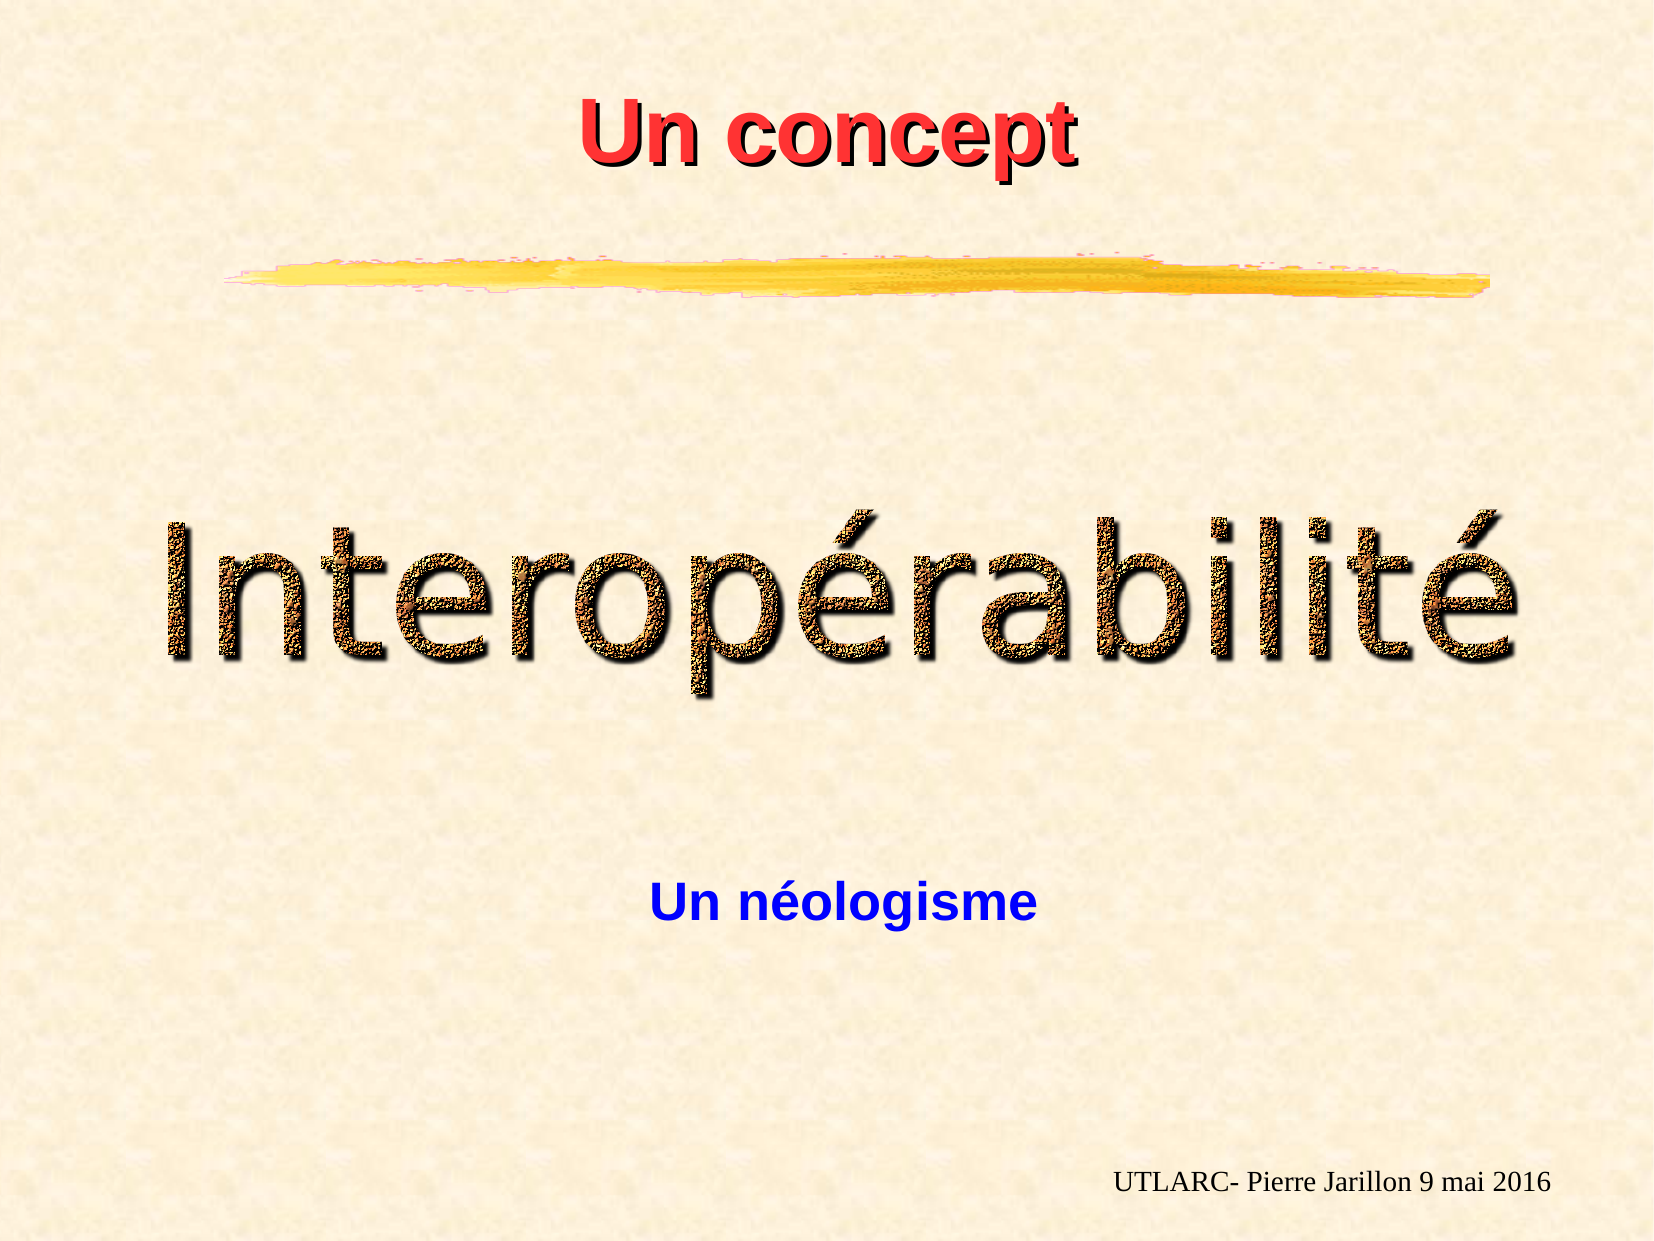

# Un concept
Un néologisme
UTLARC- Pierre Jarillon 9 mai 2016